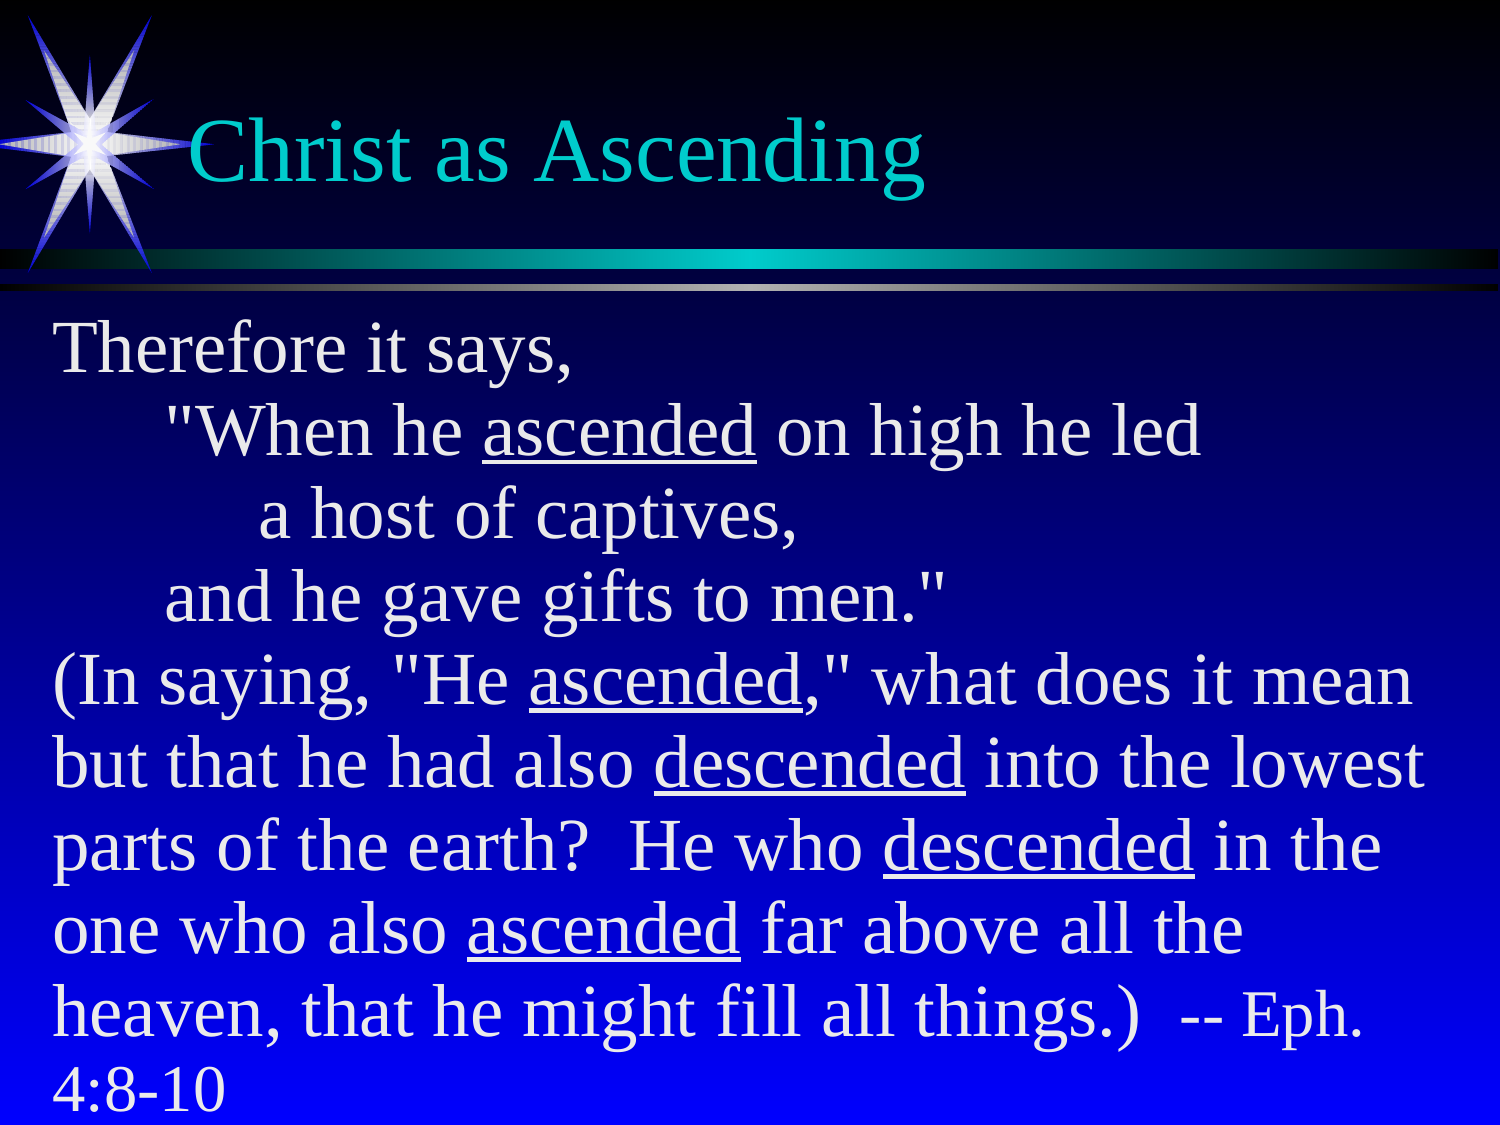

# Christ as Ascending
Therefore it says,
 "When he ascended on high he led
 a host of captives,
 and he gave gifts to men."
(In saying, "He ascended," what does it mean but that he had also descended into the lowest parts of the earth? He who descended in the one who also ascended far above all the heaven, that he might fill all things.) -- Eph. 4:8-10